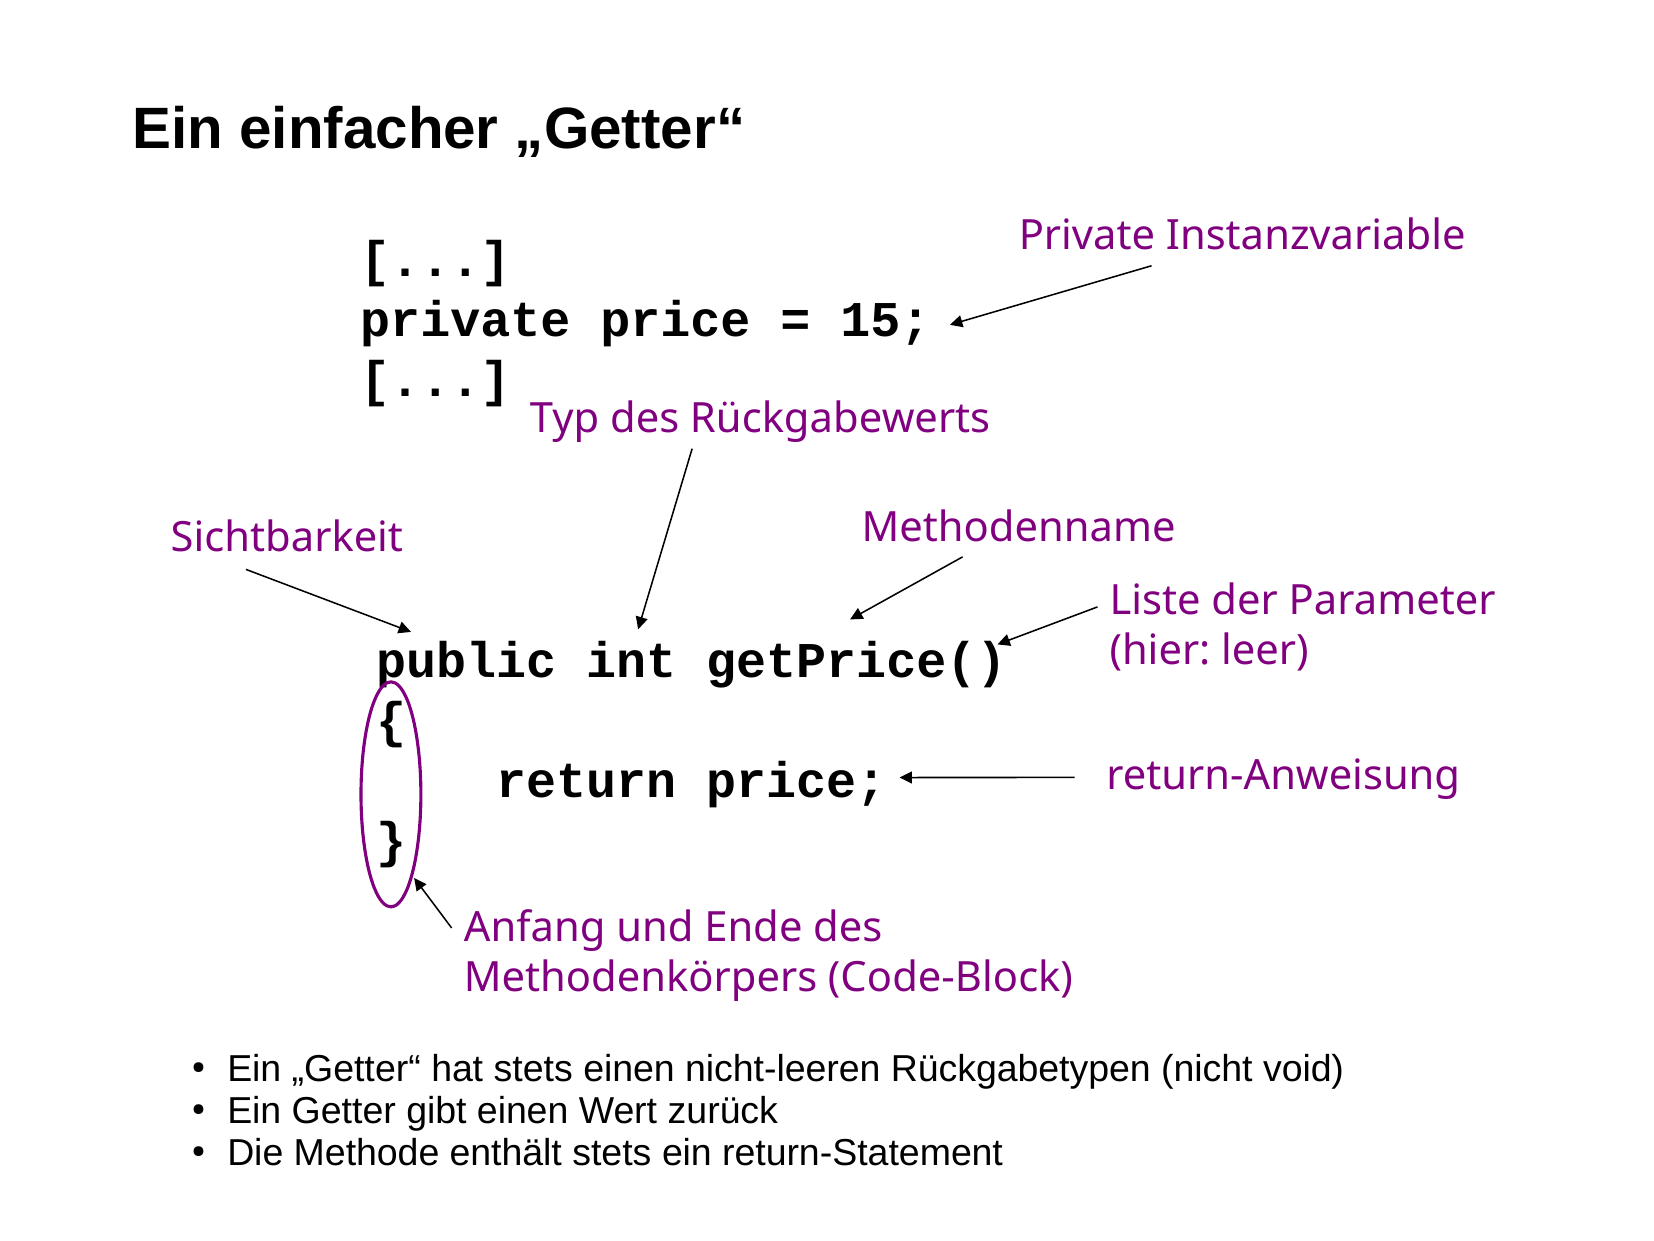

Ein einfacher „Getter“
Private Instanzvariable
[...]
private price = 15;
[...]
Typ des Rückgabewerts
Methodenname
Sichtbarkeit
Liste der Parameter (hier: leer)
public int getPrice()
{
 return price;
}
 return-Anweisung
Anfang und Ende des Methodenkörpers (Code-Block)
Ein „Getter“ hat stets einen nicht-leeren Rückgabetypen (nicht void)
Ein Getter gibt einen Wert zurück
Die Methode enthält stets ein return-Statement